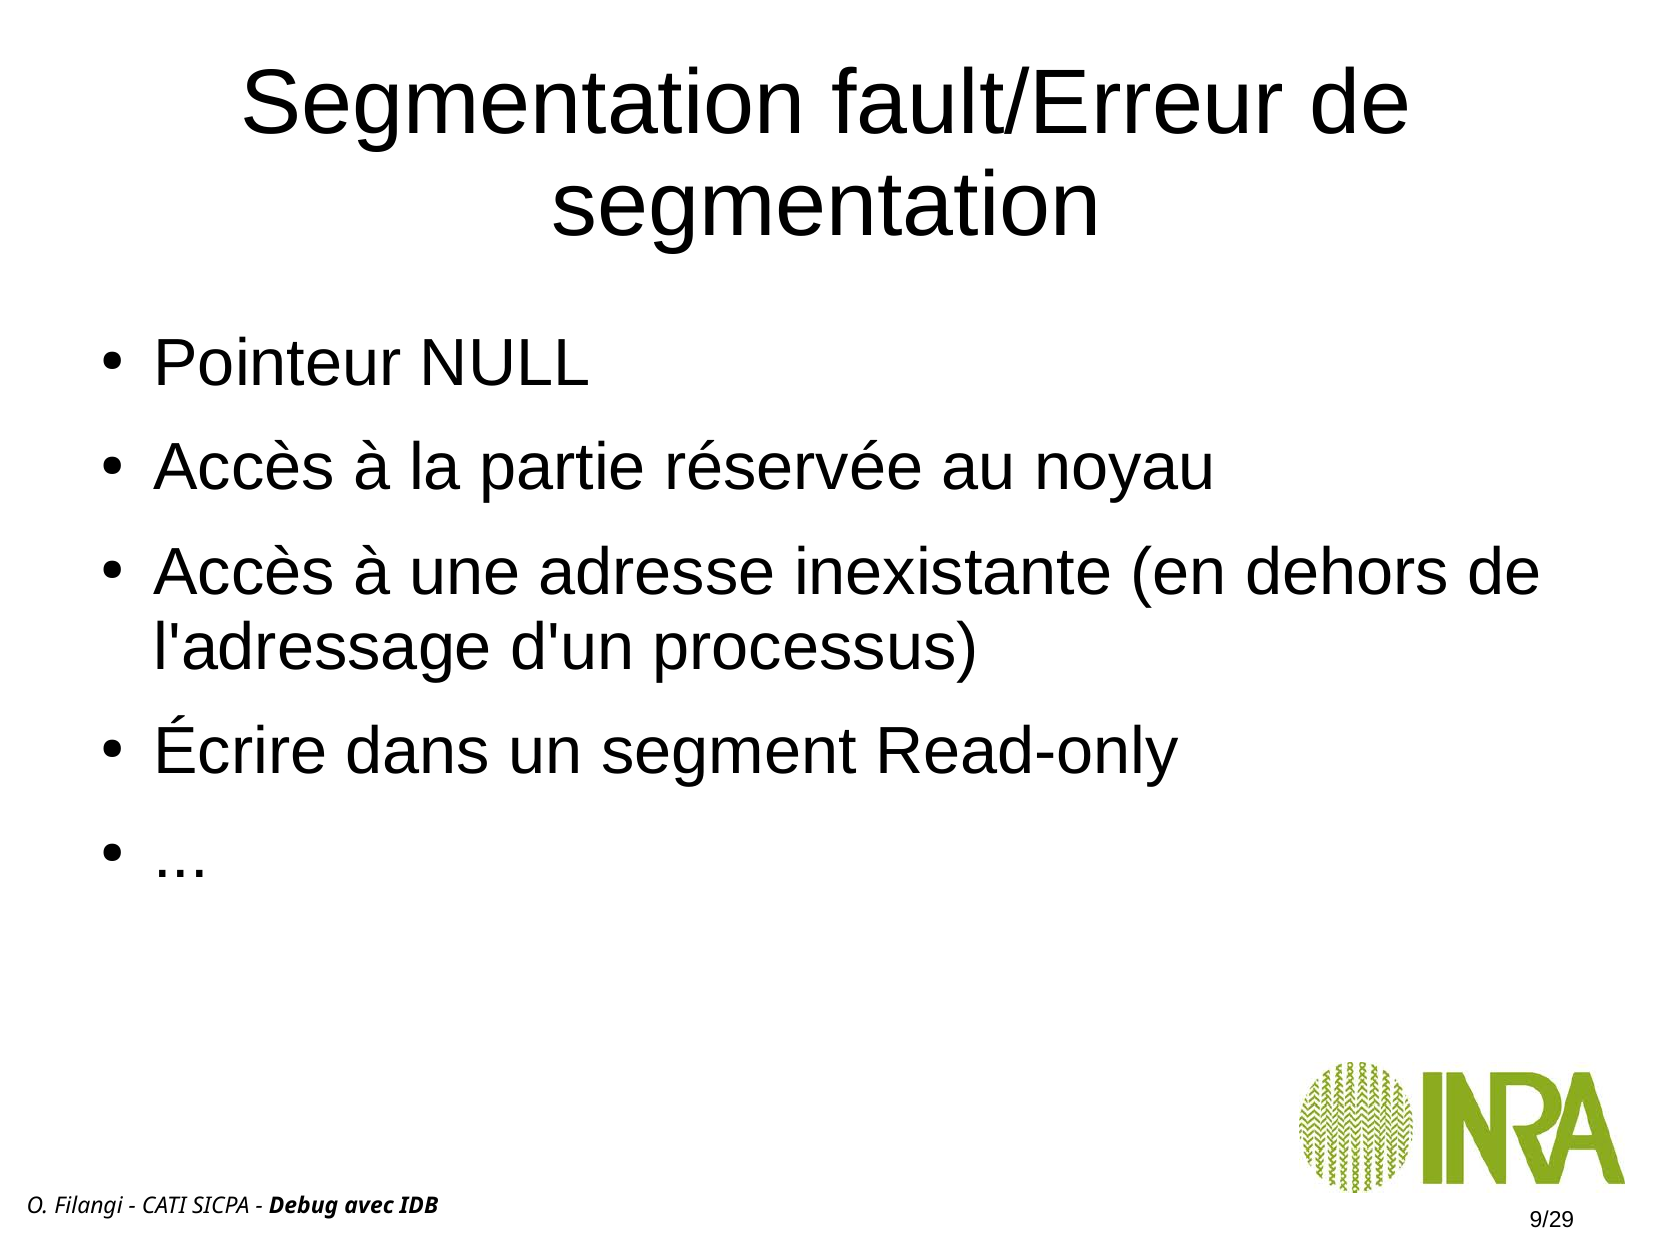

# Segmentation fault/Erreur de segmentation
Pointeur NULL
Accès à la partie réservée au noyau
Accès à une adresse inexistante (en dehors de l'adressage d'un processus)
Écrire dans un segment Read-only
...
 O. Filangi - CATI SICPA - Debug avec IDB